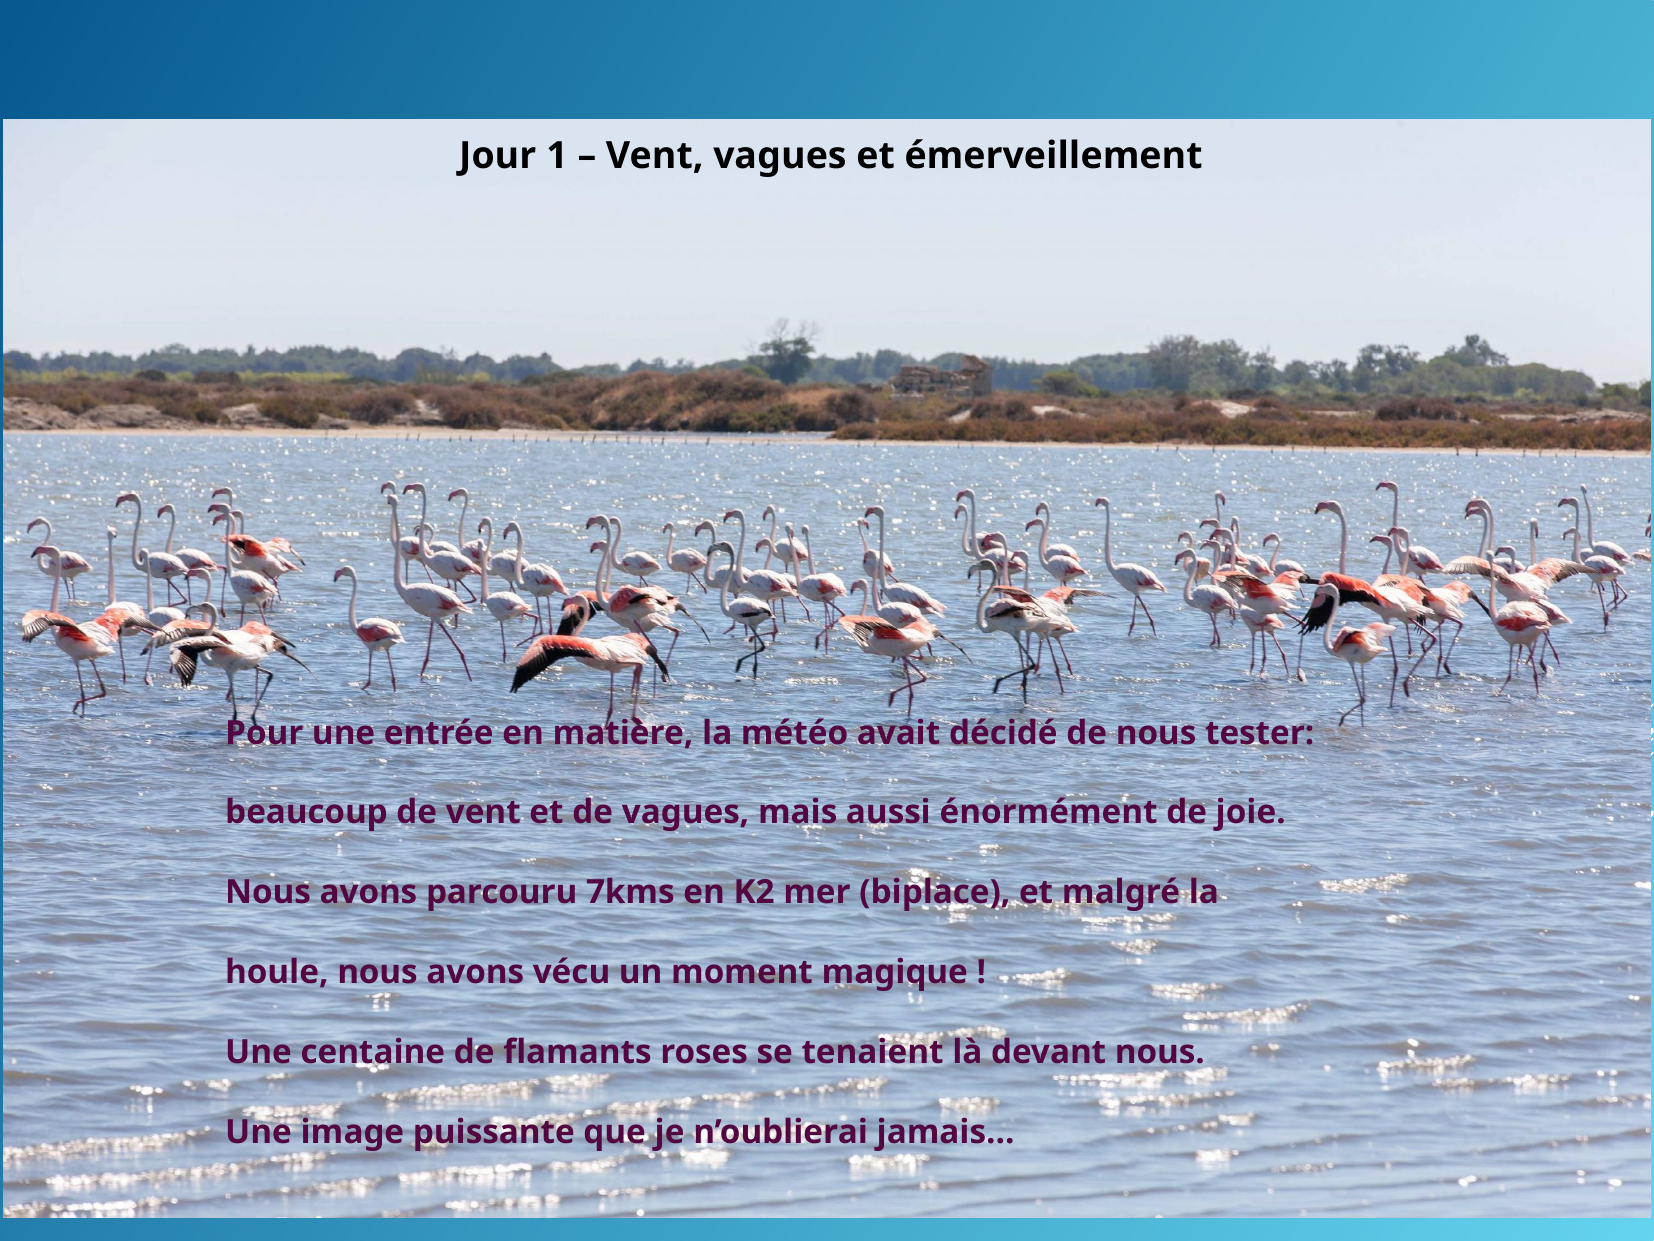

Jour 1 – Vent, vagues et émerveillement
Pour une entrée en matière, la météo avait décidé de nous tester:
beaucoup de vent et de vagues, mais aussi énormément de joie.
Nous avons parcouru 7kms en K2 mer (biplace), et malgré la
houle, nous avons vécu un moment magique !
Une centaine de flamants roses se tenaient là devant nous.
Une image puissante que je n’oublierai jamais…